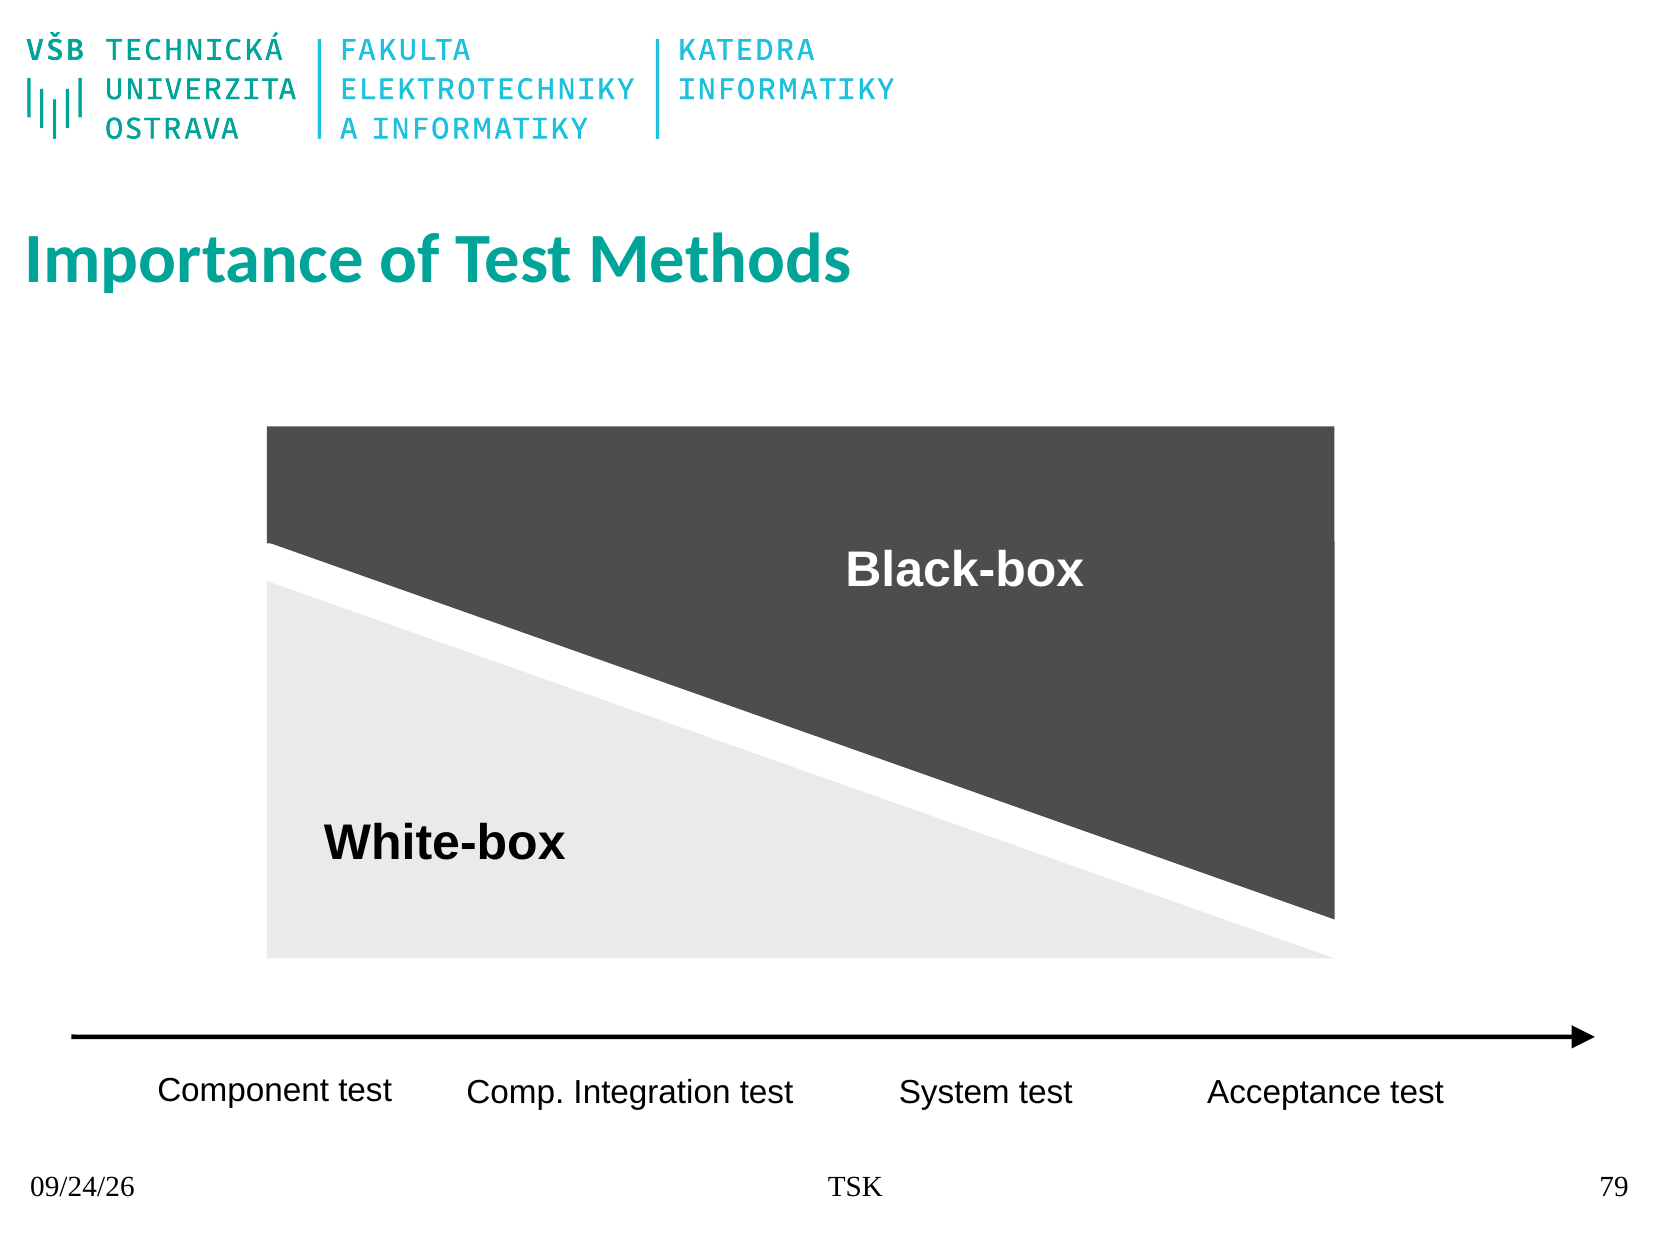

# Importance of Test Methods
Black-box
White-box
Component test
Comp. Integration test
System test
Acceptance test
TSK
79